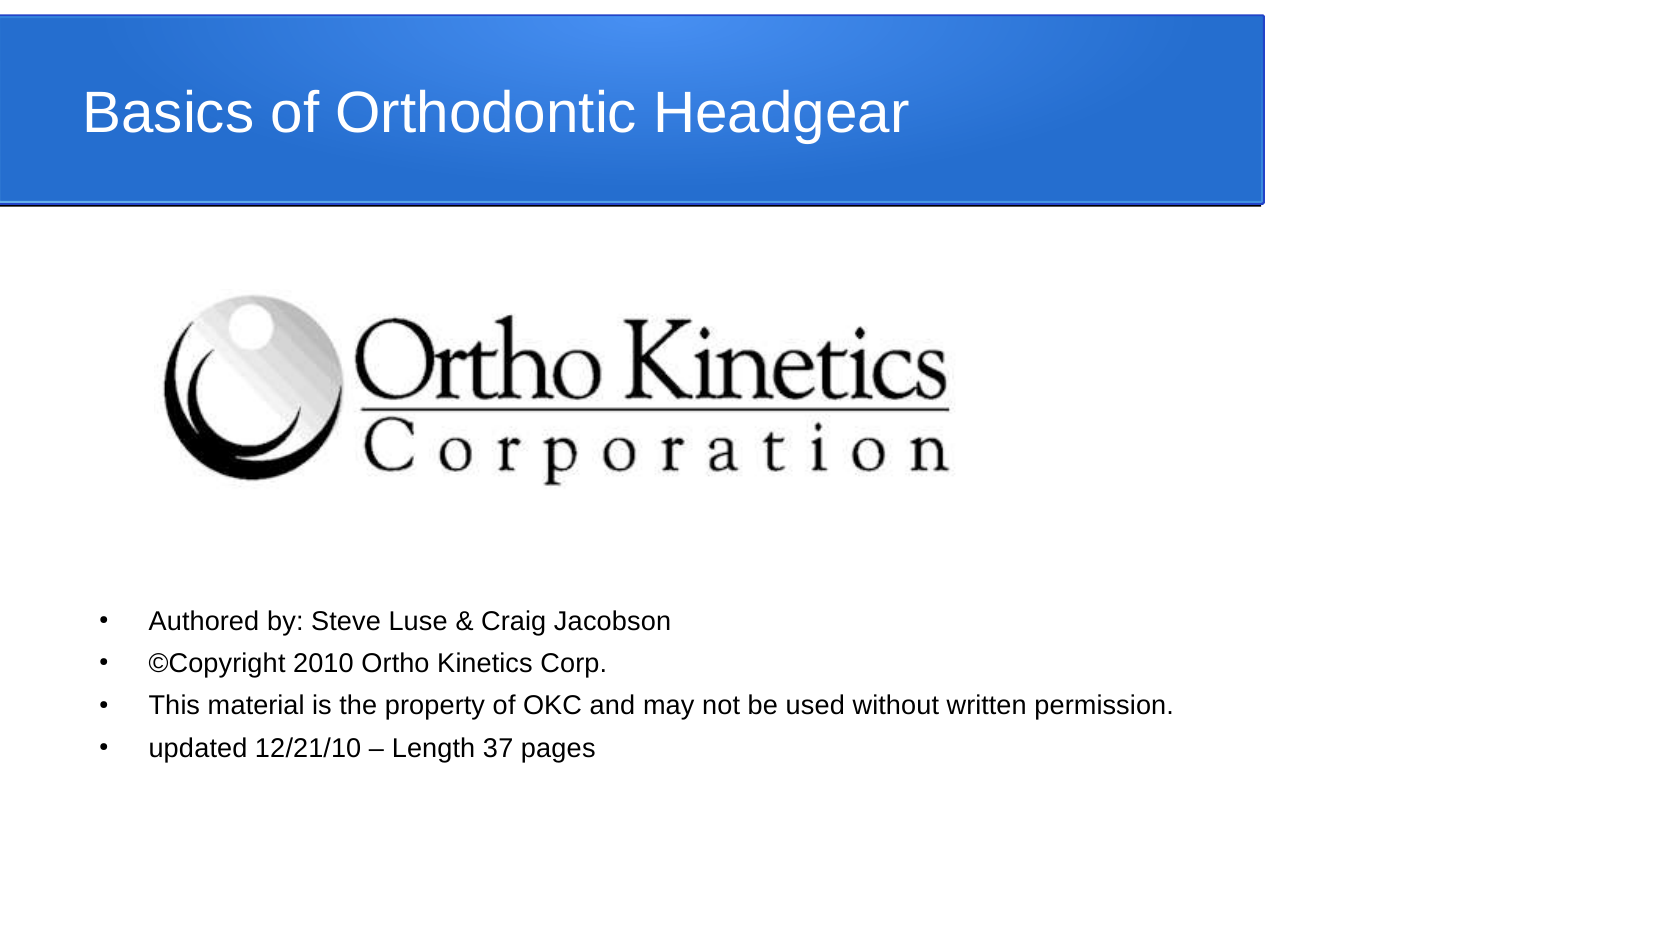

# Basics of Orthodontic Headgear
Authored by: Steve Luse & Craig Jacobson
©Copyright 2010 Ortho Kinetics Corp.
This material is the property of OKC and may not be used without written permission.
updated 12/21/10 – Length 37 pages